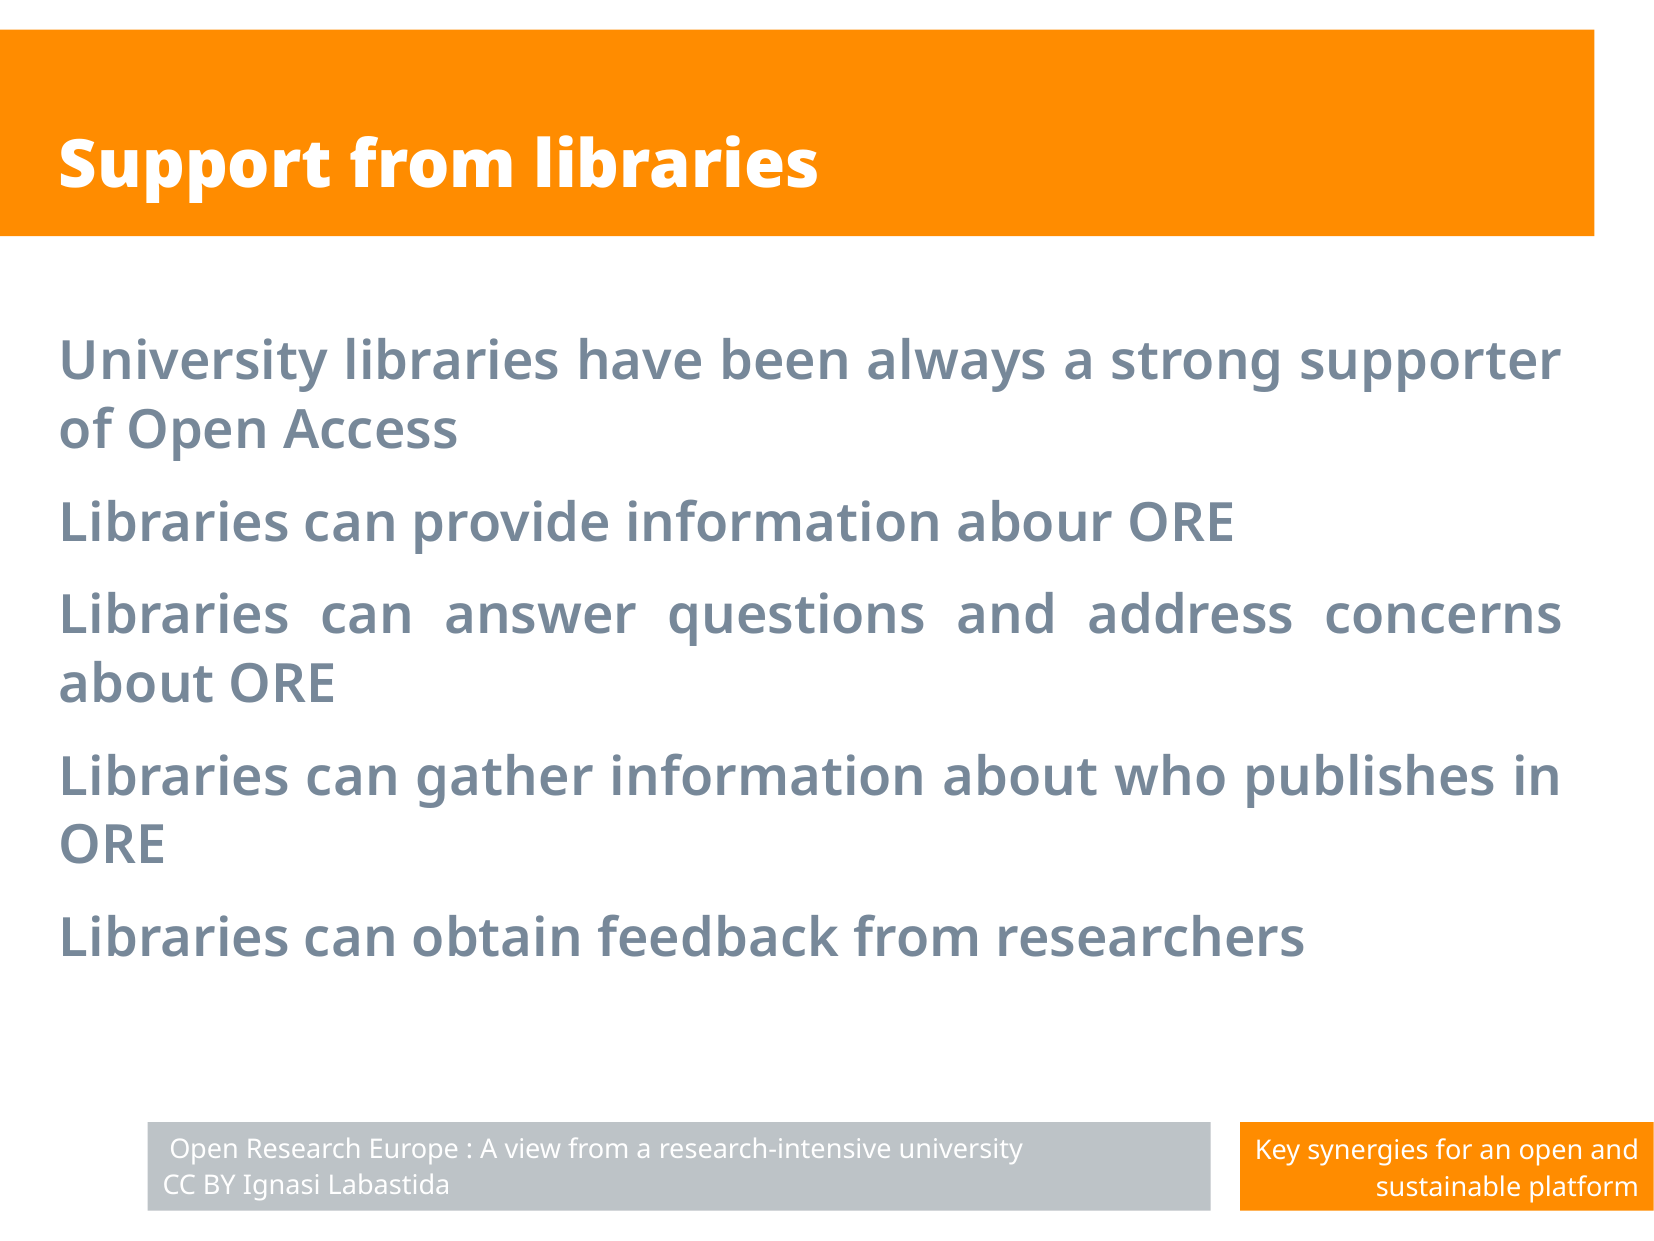

# Support from libraries
University libraries have been always a strong supporter of Open Access
Libraries can provide information abour ORE
Libraries can answer questions and address concerns about ORE
Libraries can gather information about who publishes in ORE
Libraries can obtain feedback from researchers